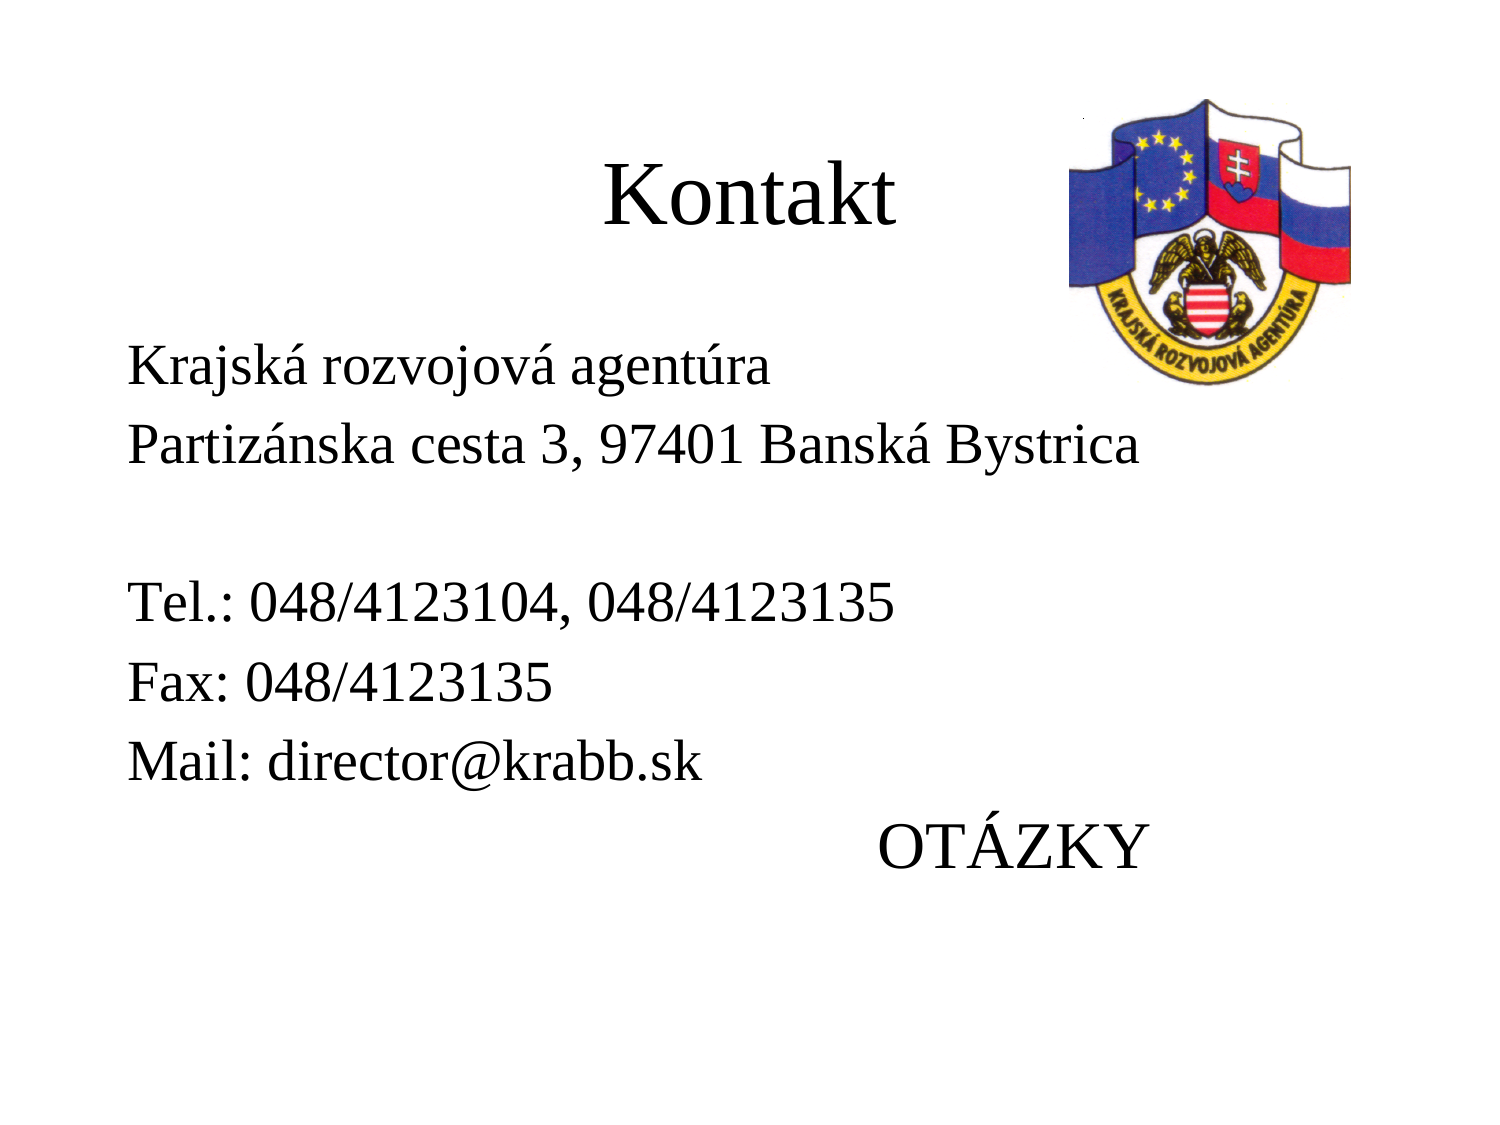

# Kontakt
Krajská rozvojová agentúra
Partizánska cesta 3, 97401 Banská Bystrica
Tel.: 048/4123104, 048/4123135
Fax: 048/4123135
Mail: director@krabb.sk
						OTÁZKY